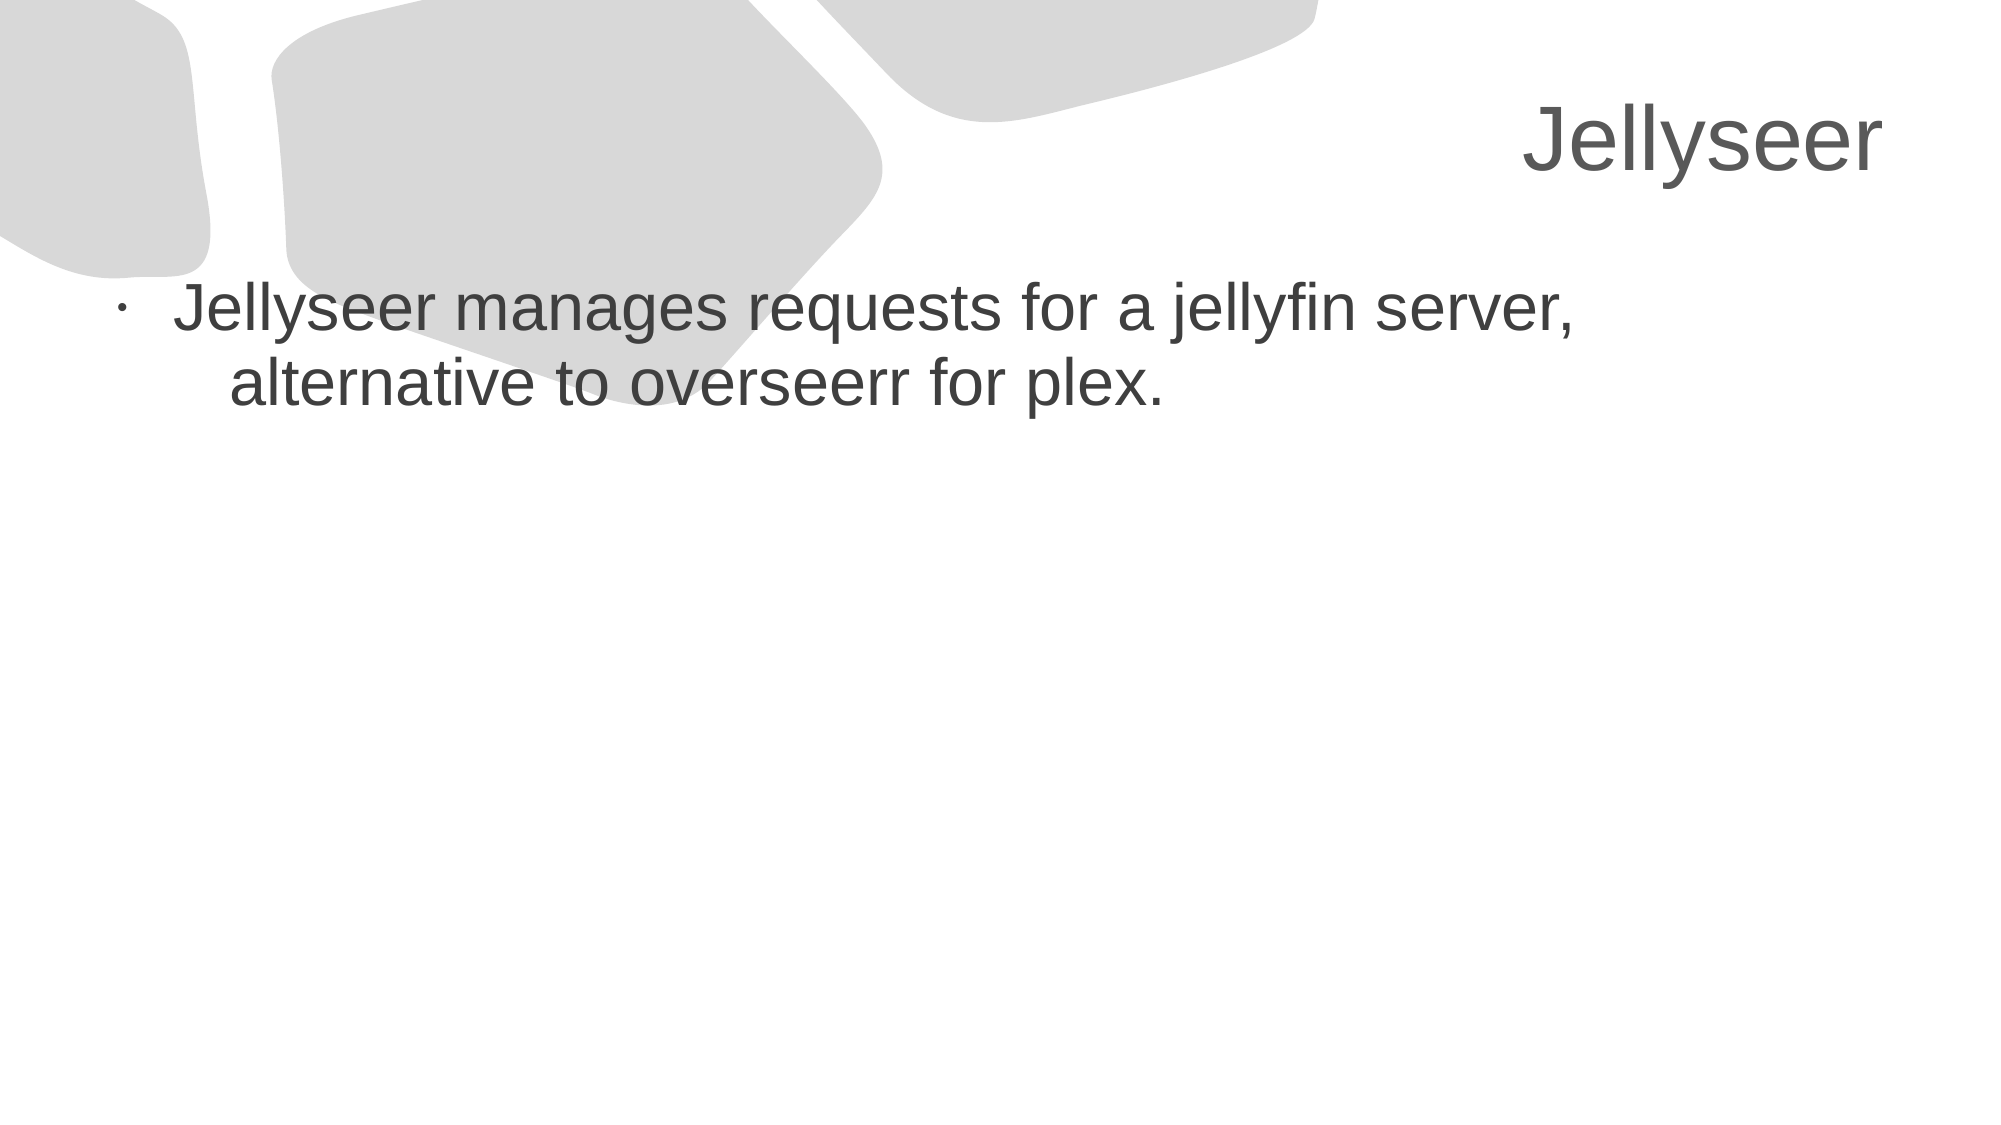

# Jellyseer
Jellyseer manages requests for a jellyfin server, alternative to overseerr for plex.